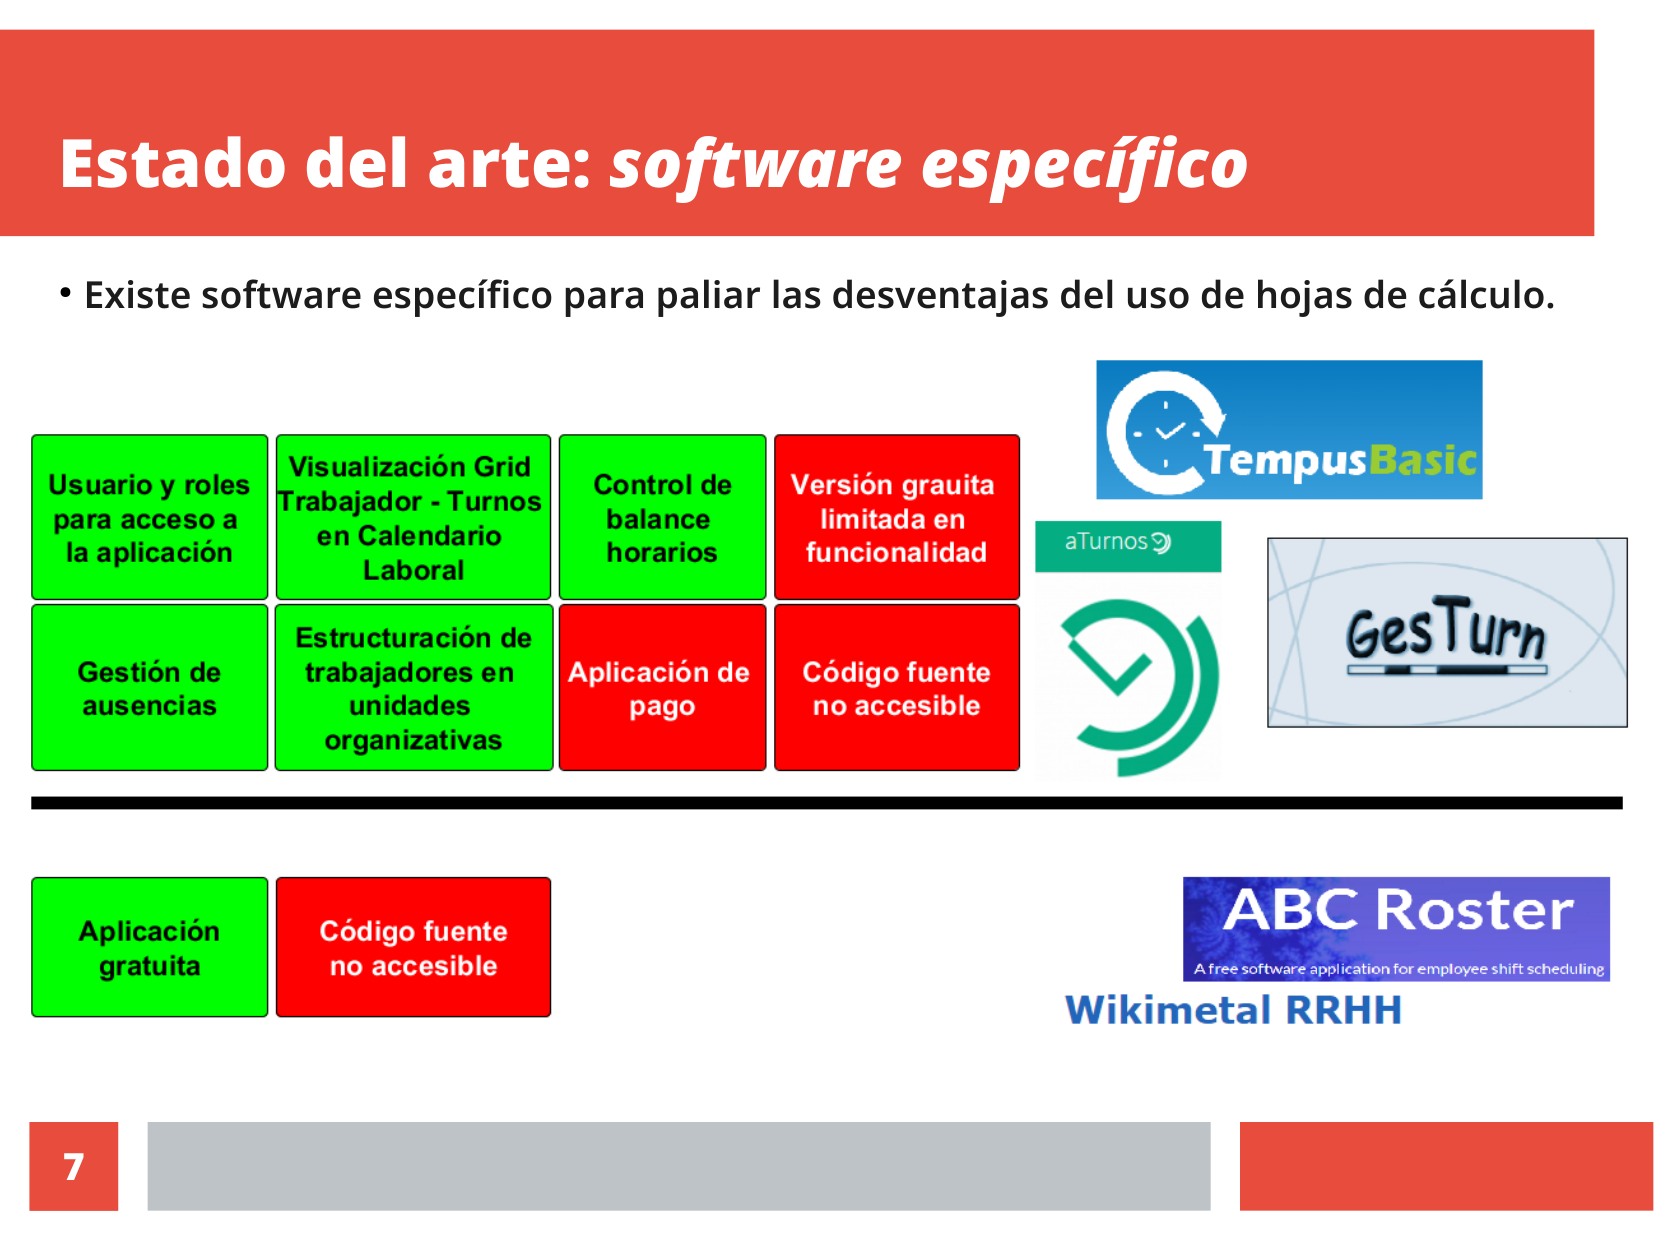

# Estado del arte: software específico
Existe software específico para paliar las desventajas del uso de hojas de cálculo.
7